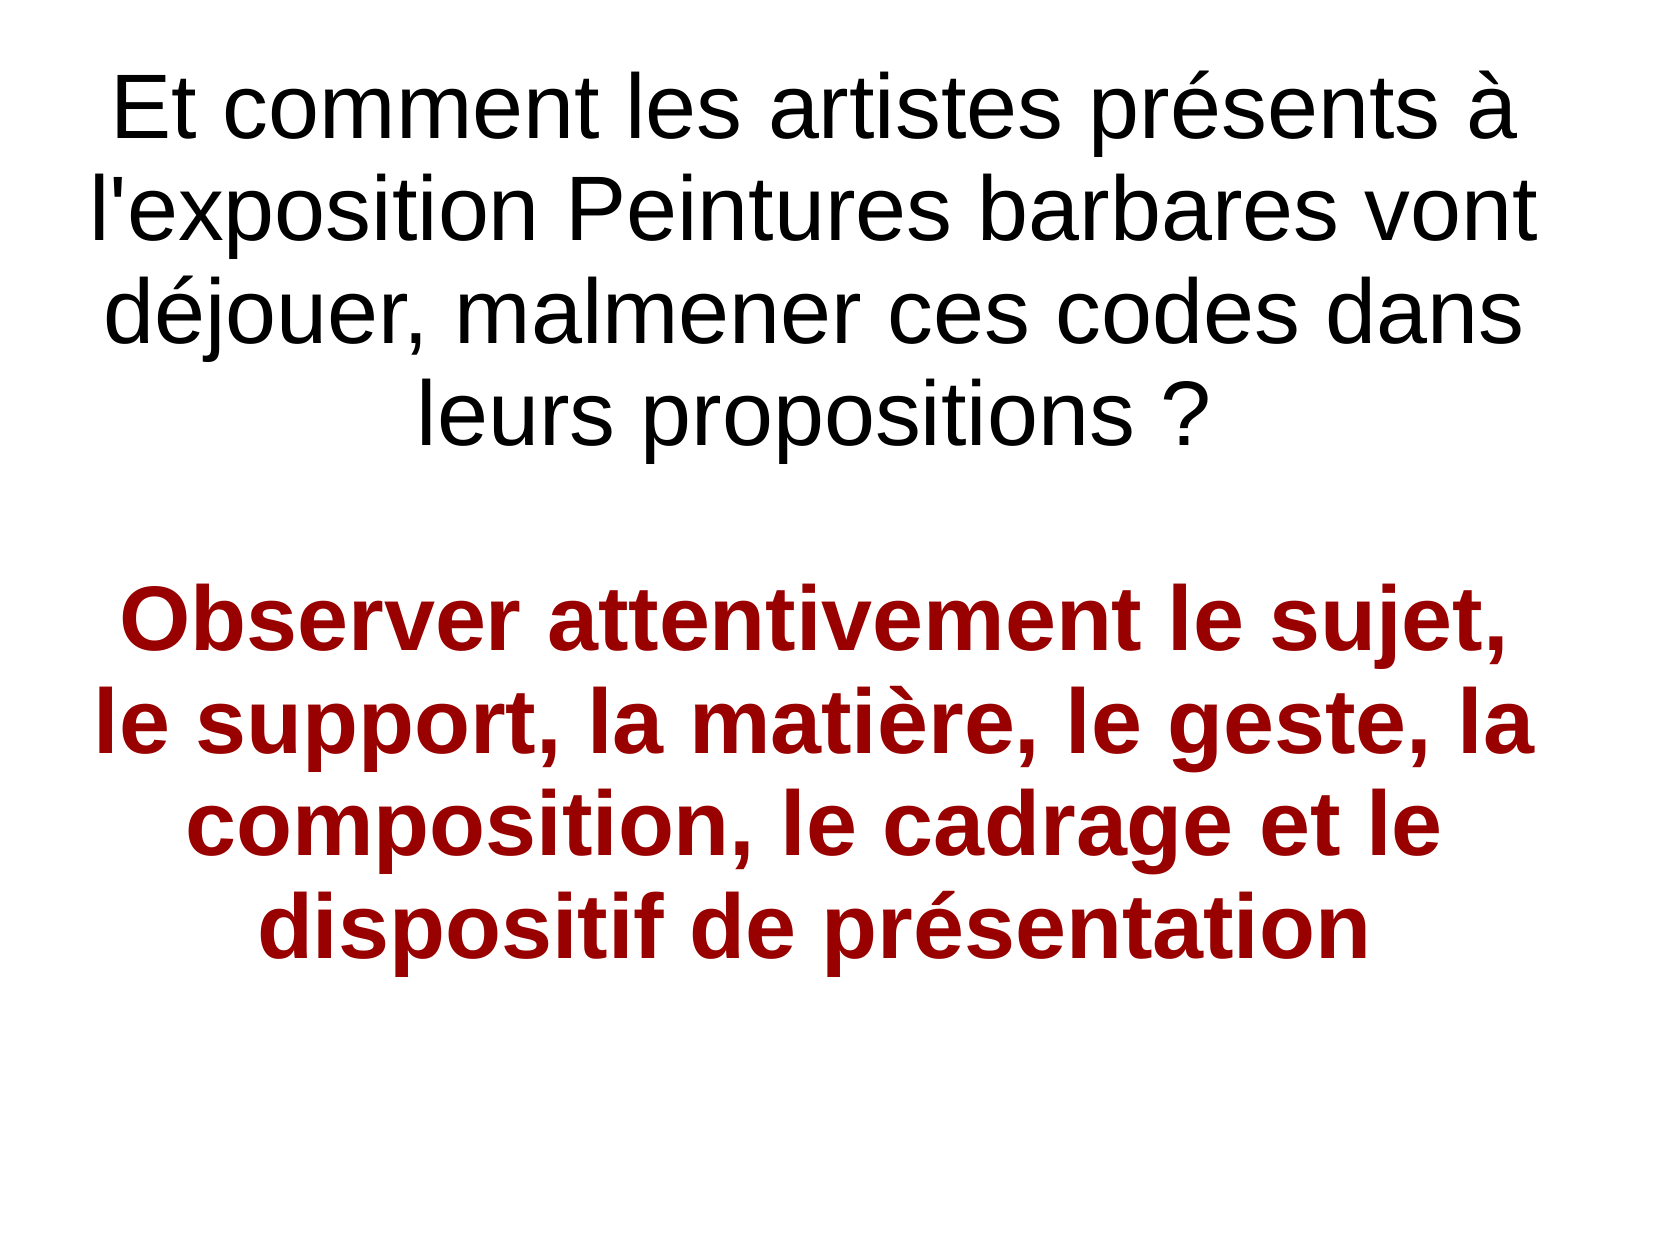

# Et comment les artistes présents à l'exposition Peintures barbares vont déjouer, malmener ces codes dans leurs propositions ? Observer attentivement le sujet, le support, la matière, le geste, la composition, le cadrage et le dispositif de présentation